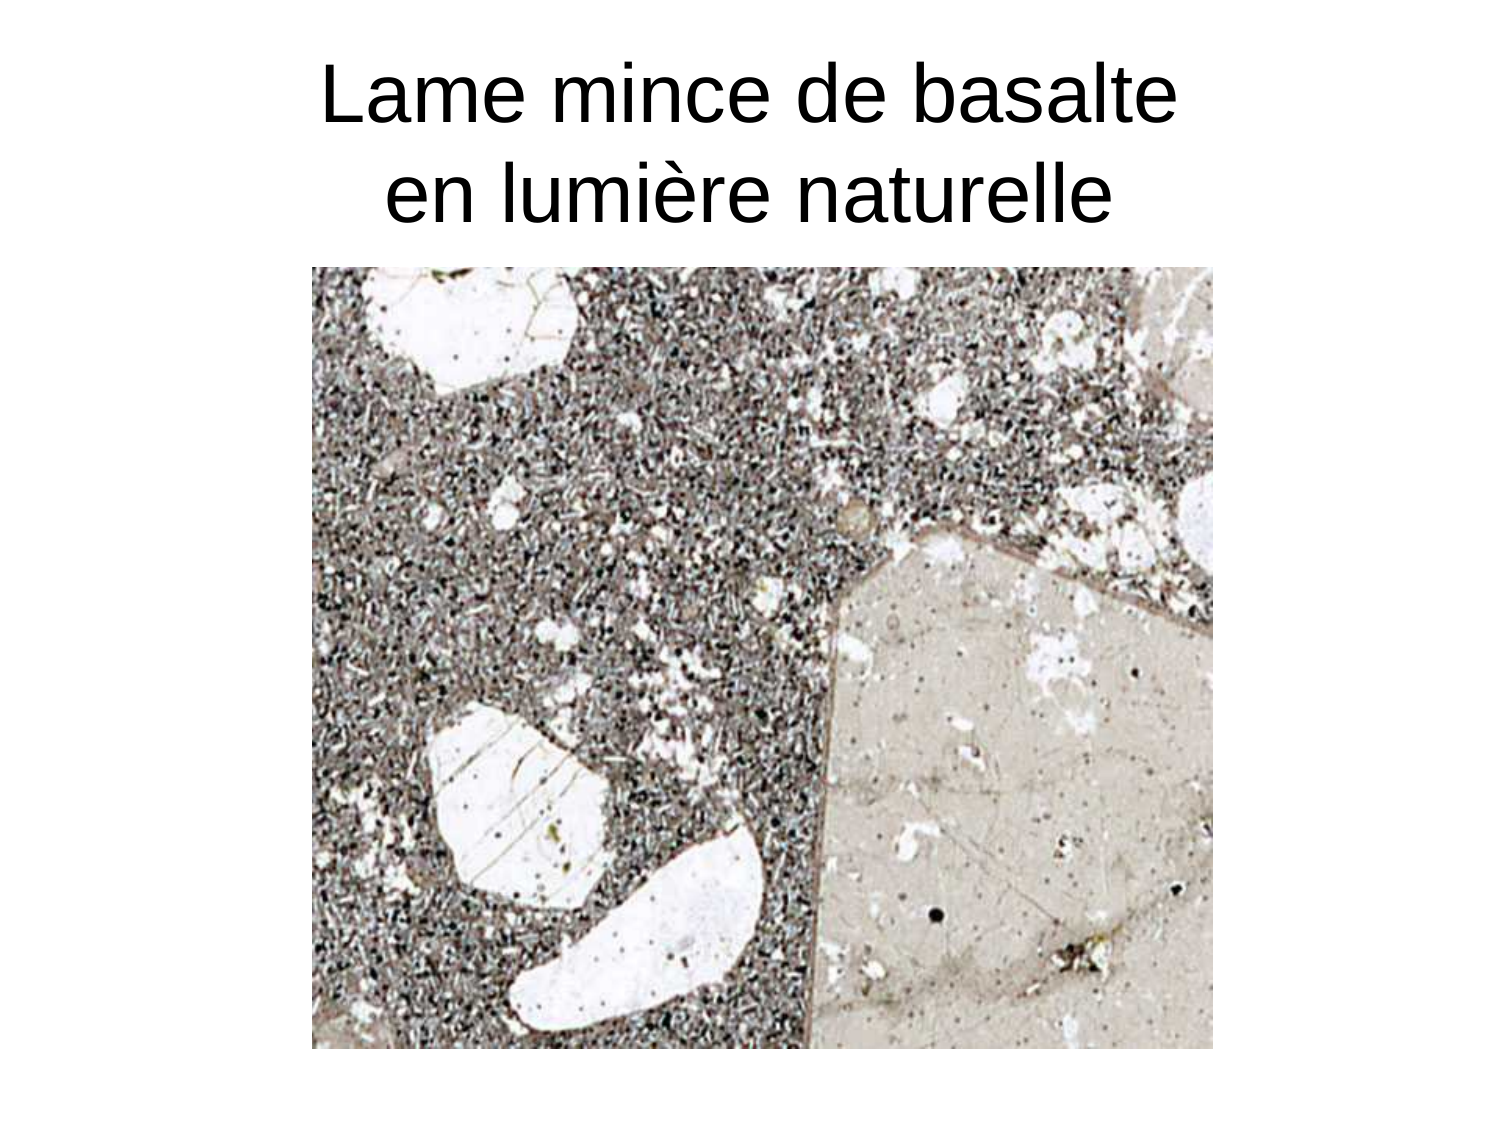

# Lame mince de basalte en lumière naturelle